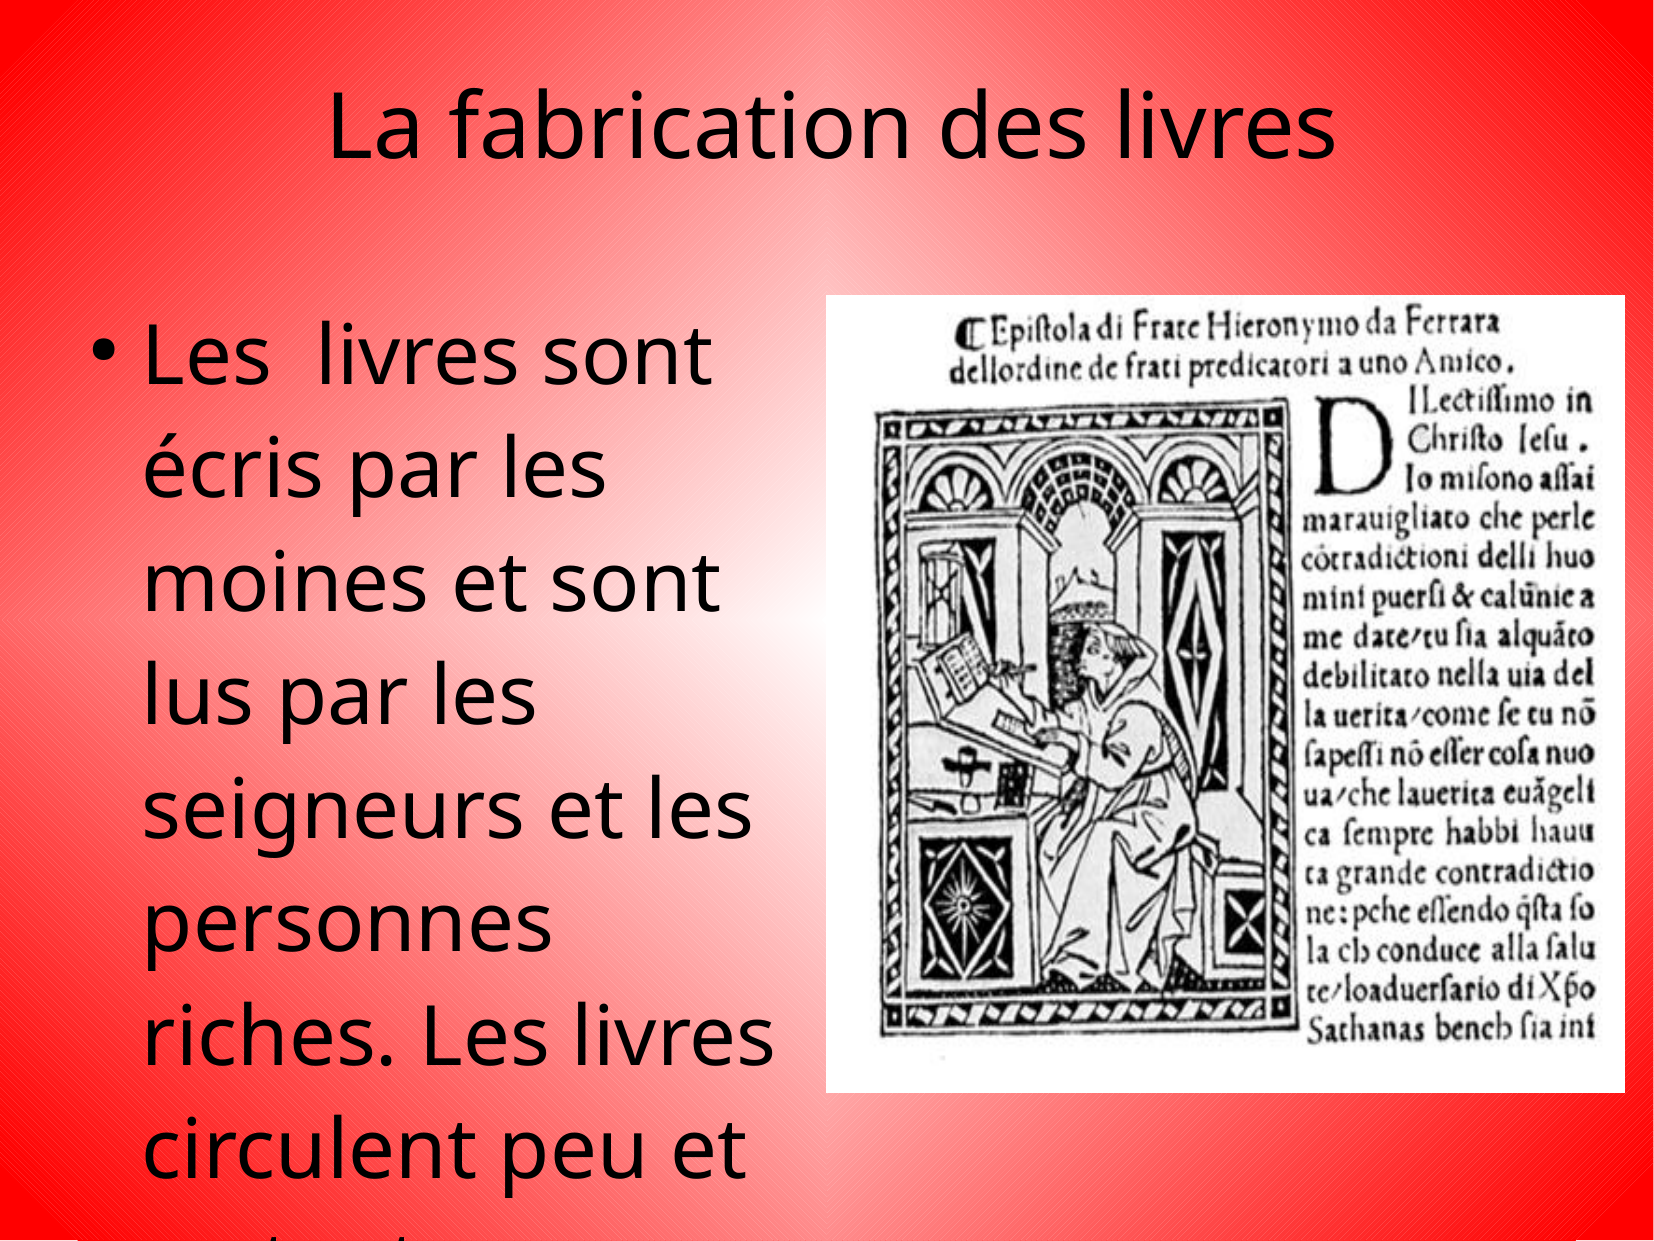

# La fabrication des livres
Les livres sont écris par les moines et sont lus par les seigneurs et les personnes riches. Les livres circulent peu et restent accessibles à un nombre de très restreint de personne.